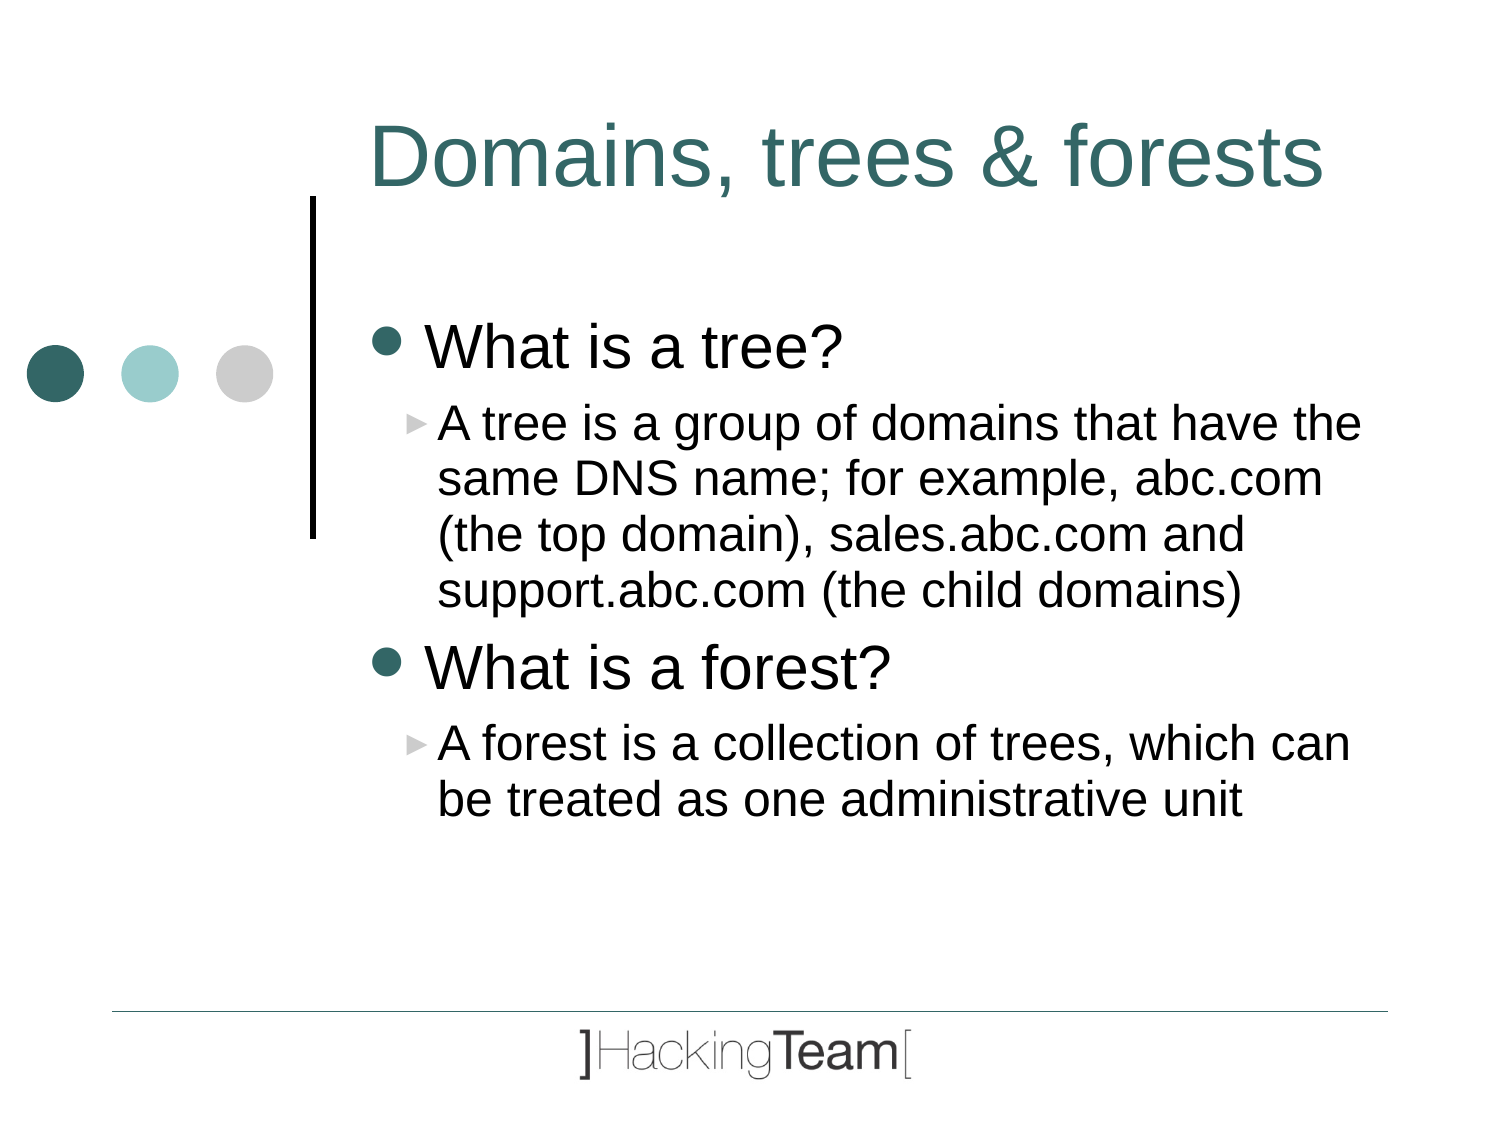

# Domains, trees & forests
What is a tree?
A tree is a group of domains that have the same DNS name; for example, abc.com (the top domain), sales.abc.com and support.abc.com (the child domains)
What is a forest?
A forest is a collection of trees, which can be treated as one administrative unit